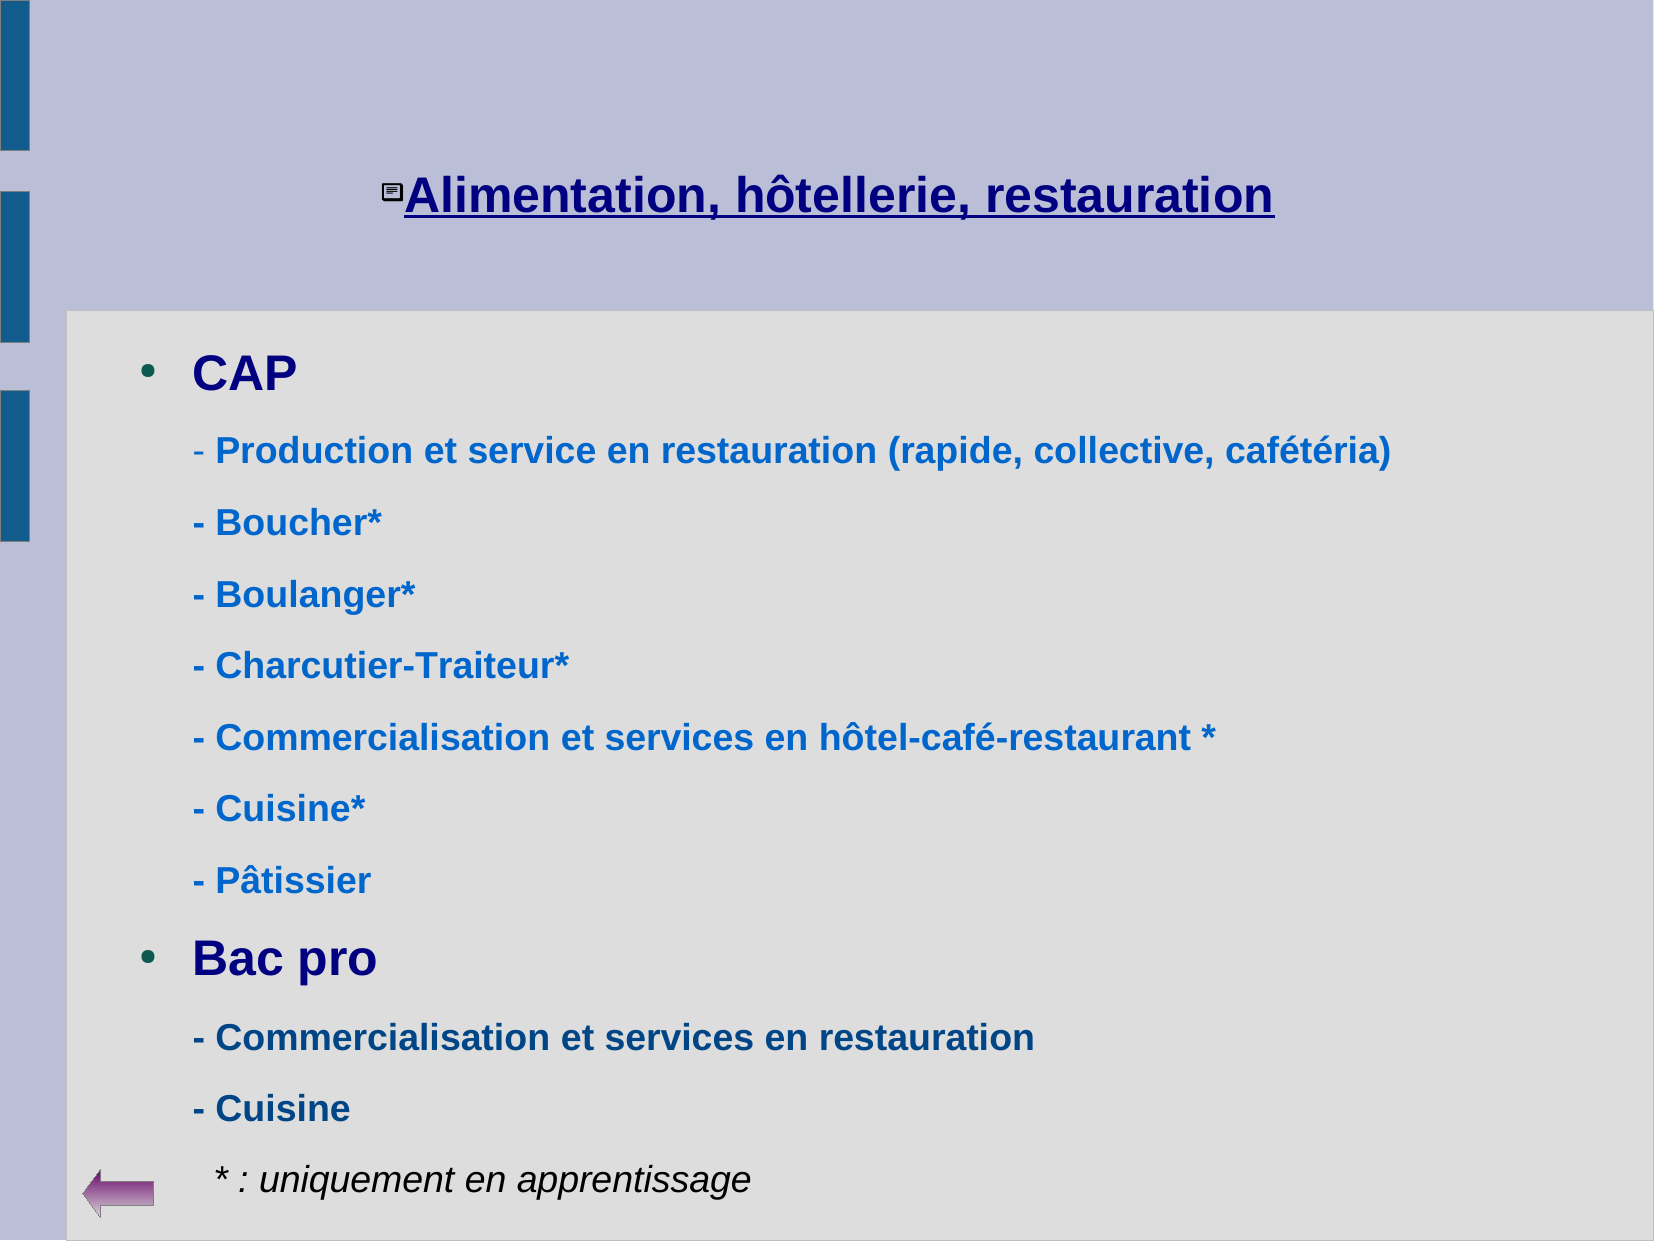

# Alimentation, hôtellerie, restauration
CAP
- Production et service en restauration (rapide, collective, cafétéria)
- Boucher*
- Boulanger*
- Charcutier-Traiteur*
- Commercialisation et services en hôtel-café-restaurant *
- Cuisine*
- Pâtissier
Bac pro
- Commercialisation et services en restauration
- Cuisine
 * : uniquement en apprentissage